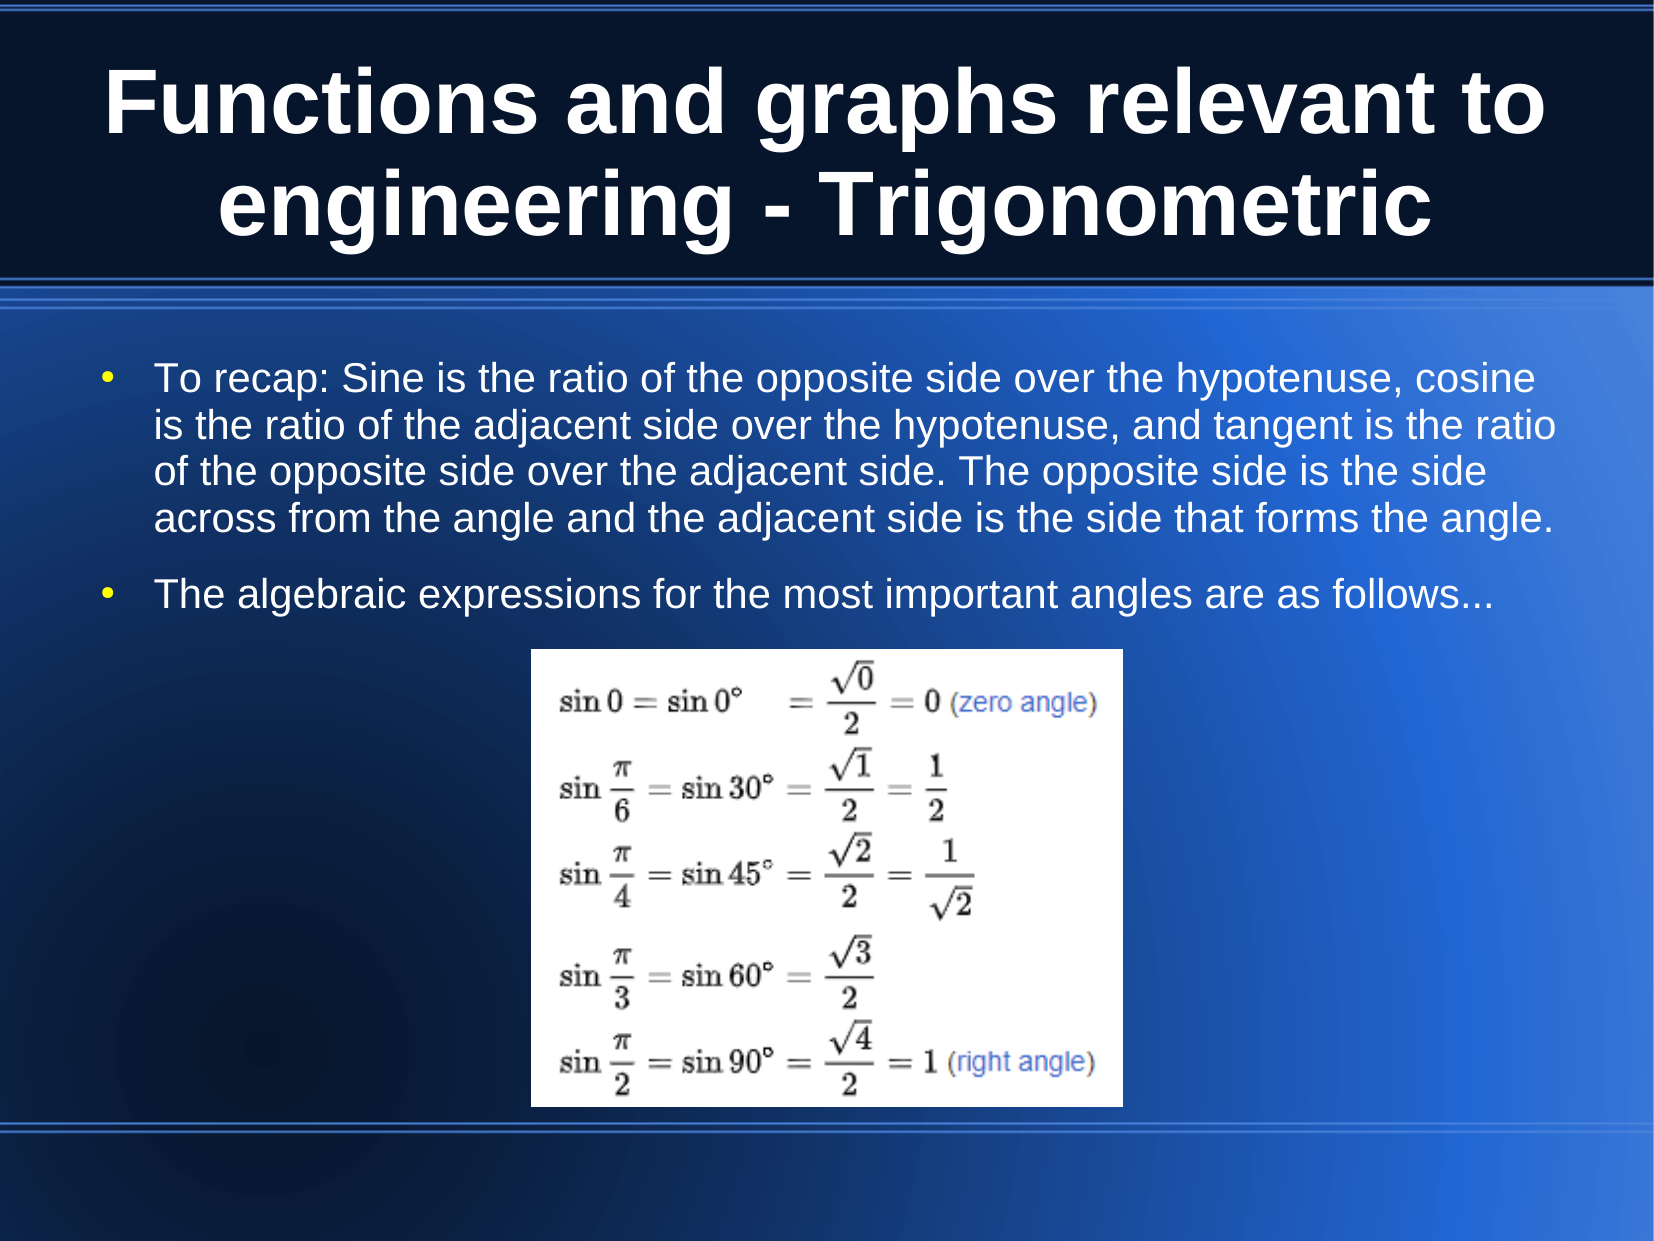

# Functions and graphs relevant to engineering - Trigonometric
To recap: Sine is the ratio of the opposite side over the hypotenuse, cosine is the ratio of the adjacent side over the hypotenuse, and tangent is the ratio of the opposite side over the adjacent side. The opposite side is the side across from the angle and the adjacent side is the side that forms the angle.
The algebraic expressions for the most important angles are as follows...